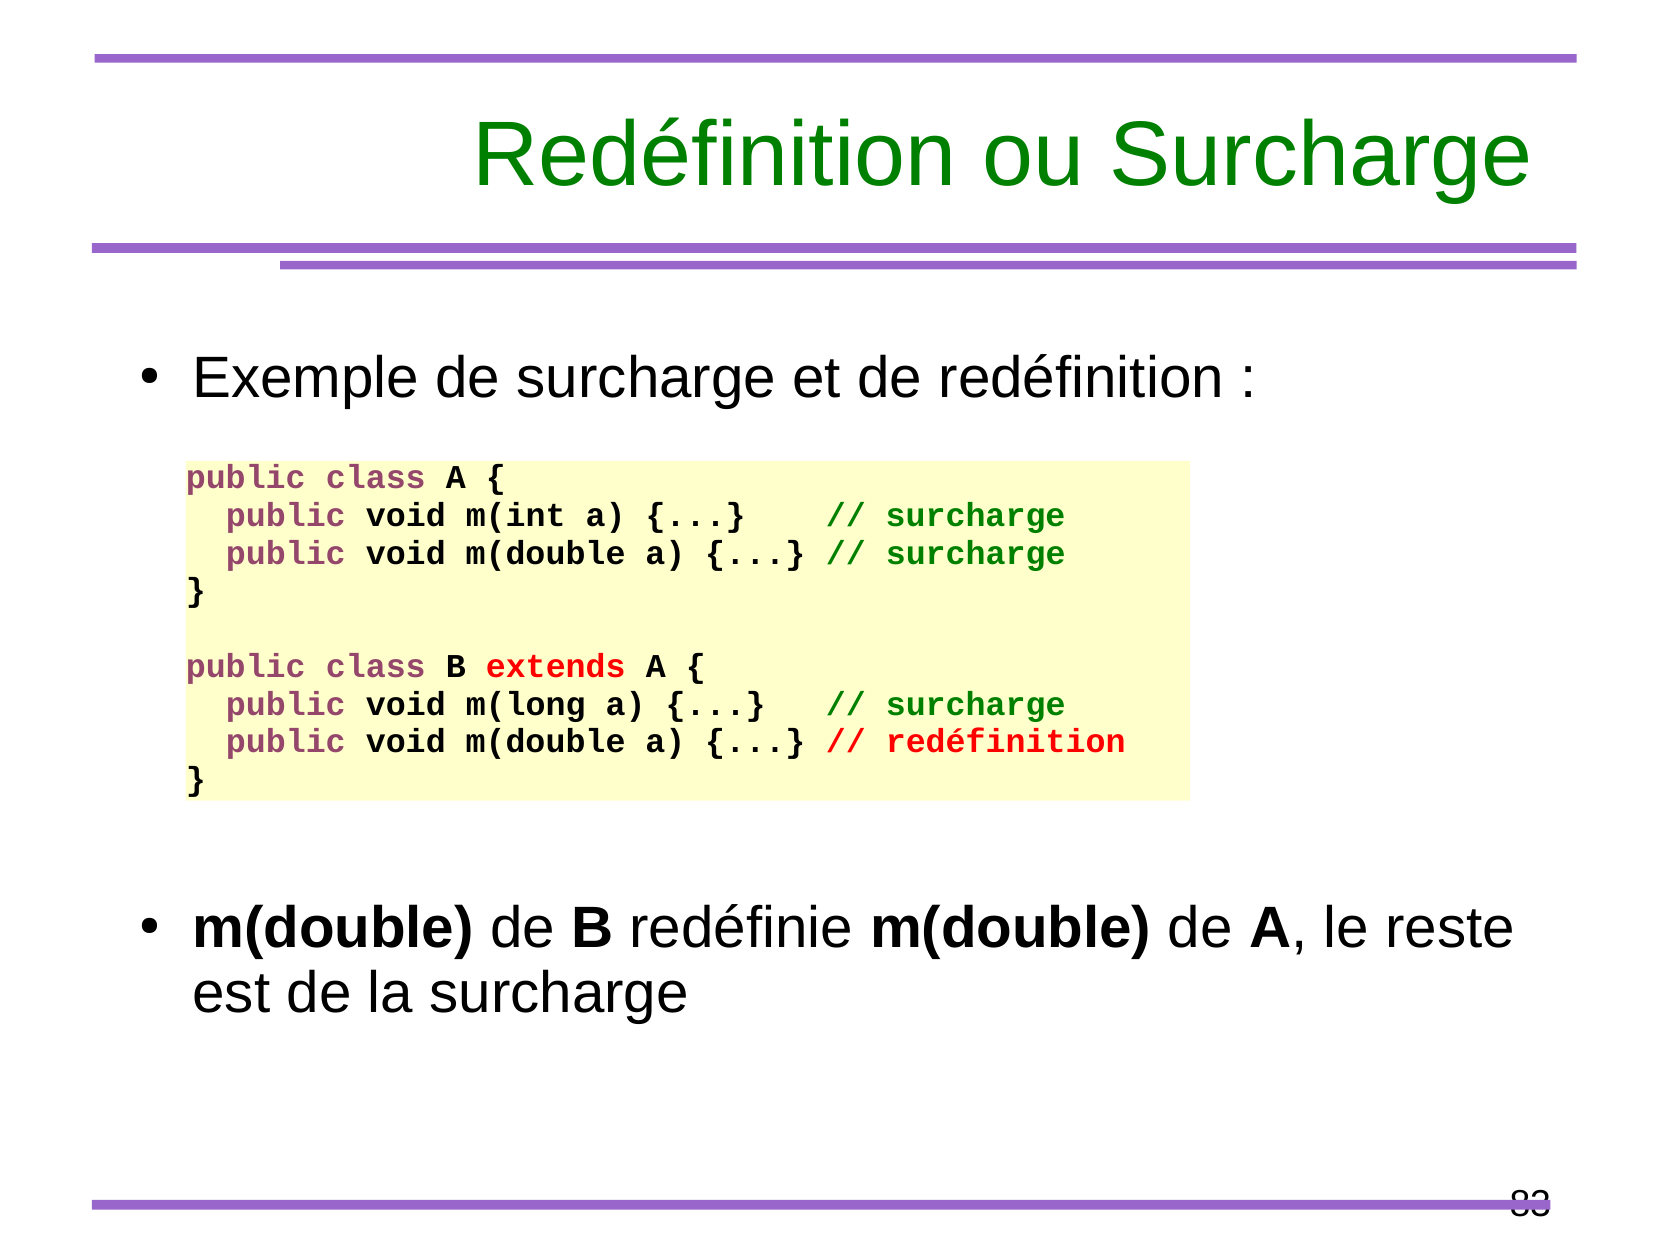

# Redéfinition ou Surcharge
Exemple de surcharge et de redéfinition :
m(double) de B redéfinie m(double) de A, le reste est de la surcharge
public class A {
 public void m(int a) {...} // surcharge
 public void m(double a) {...} // surcharge
}
public class B extends A {
 public void m(long a) {...} // surcharge
 public void m(double a) {...} // redéfinition
}